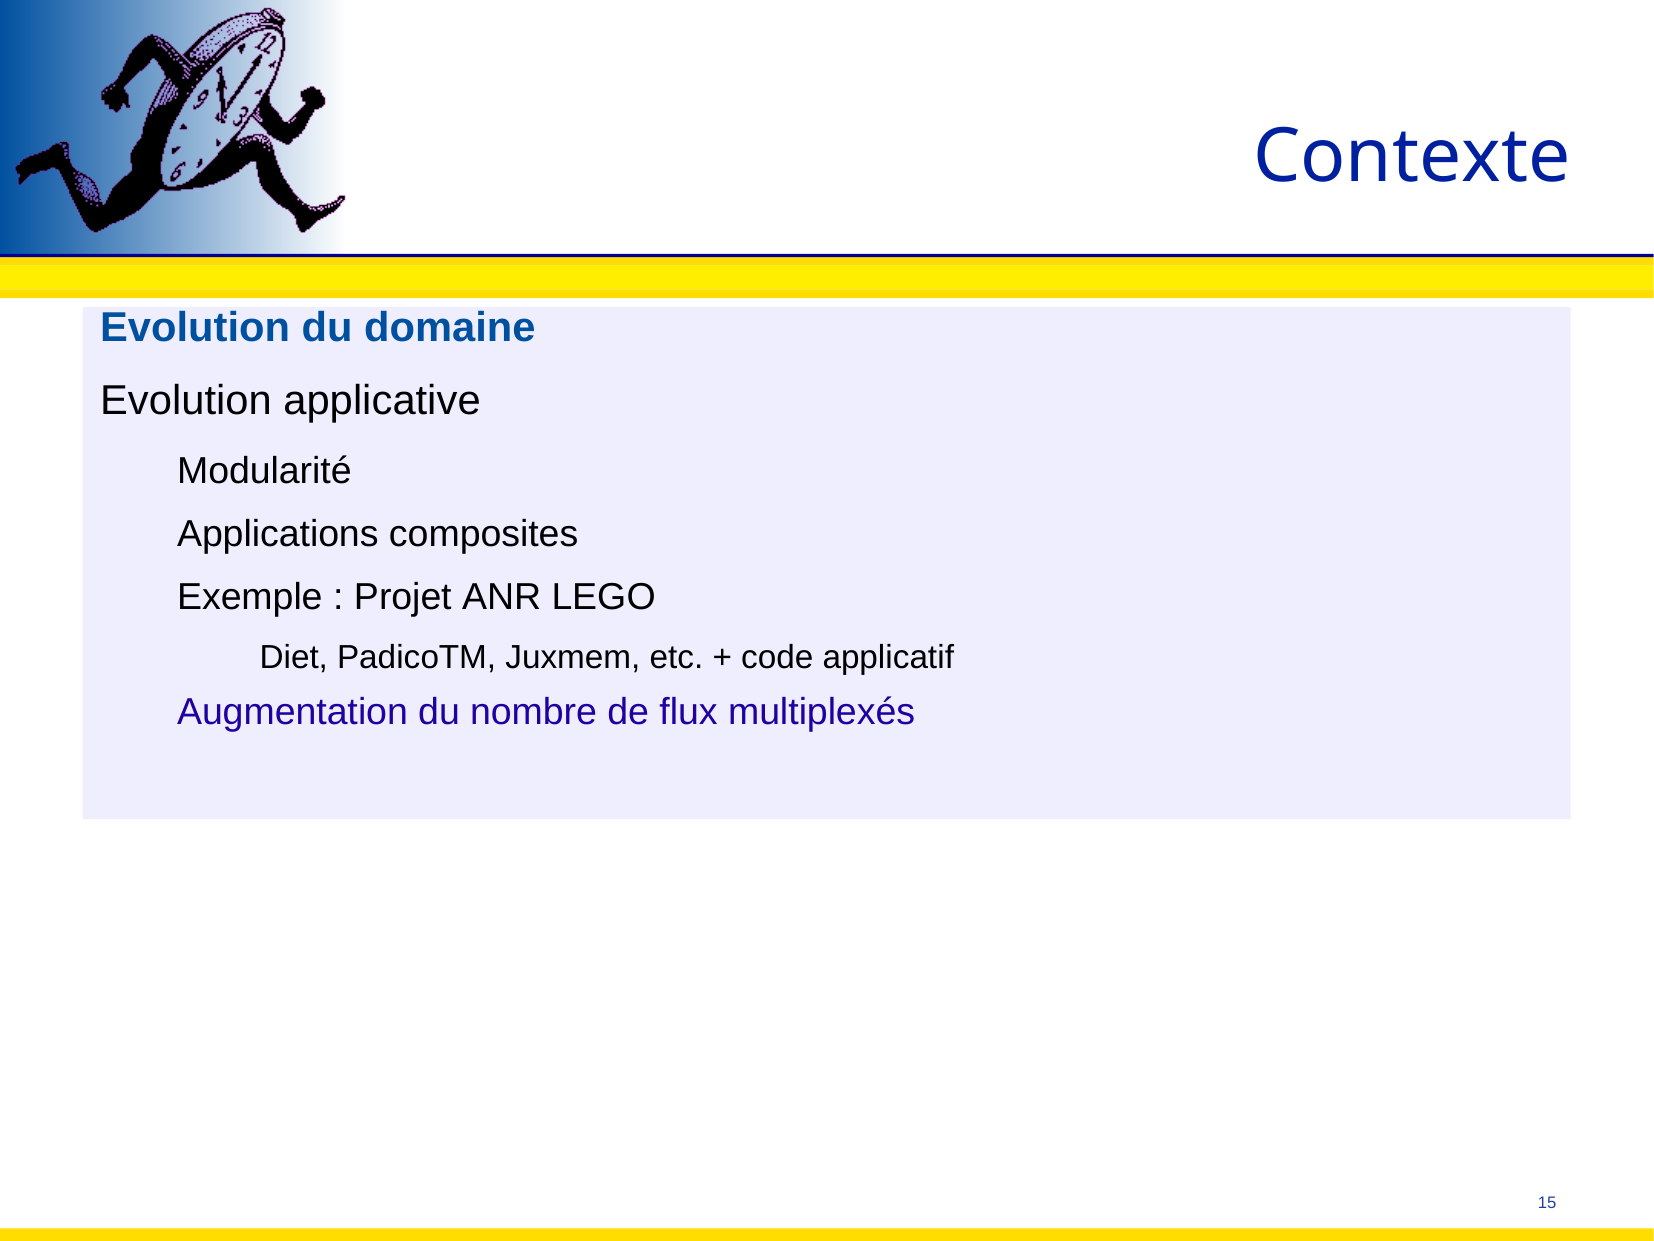

# Contexte
Evolution du domaine
Evolution applicative
Modularité
Applications composites
Exemple : Projet ANR LEGO
Diet, PadicoTM, Juxmem, etc. + code applicatif
Augmentation du nombre de flux multiplexés